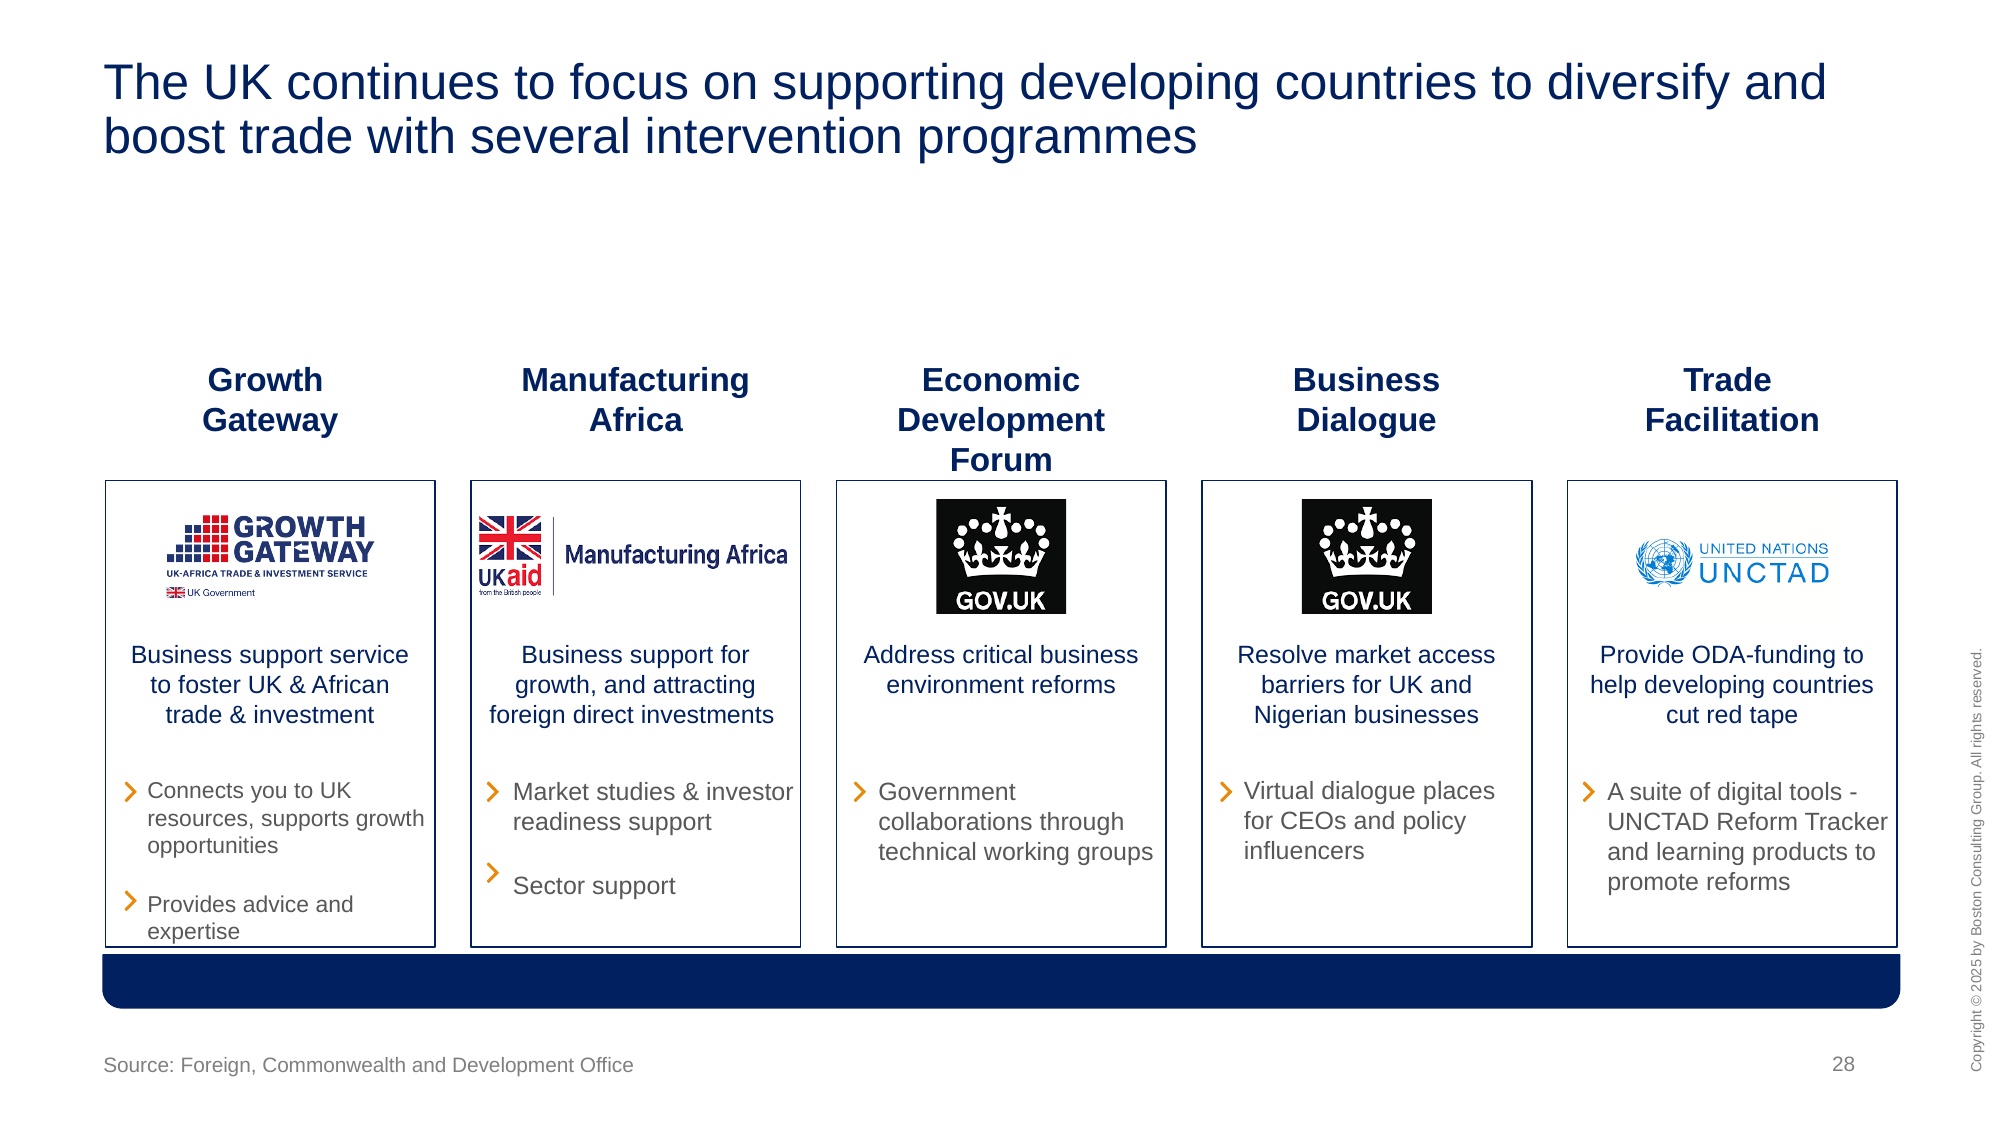

# The UK continues to focus on supporting developing countries to diversify and boost trade with several intervention programmes
Growth
Gateway
Manufacturing Africa
Economic Development Forum
Business Dialogue
Trade
Facilitation
Business support service to foster UK & African trade & investment
Business support for growth, and attracting foreign direct investments
Address critical business environment reforms
Resolve market access barriers for UK and Nigerian businesses
Provide ODA-funding to help developing countries cut red tape
Virtual dialogue places for CEOs and policy influencers
Connects you to UK resources, supports growth opportunities
Provides advice and expertise
Market studies & investor readiness support
Sector support
Government collaborations through technical working groups
A suite of digital tools - UNCTAD Reform Tracker and learning products to promote reforms
Source: Foreign, Commonwealth and Development Office